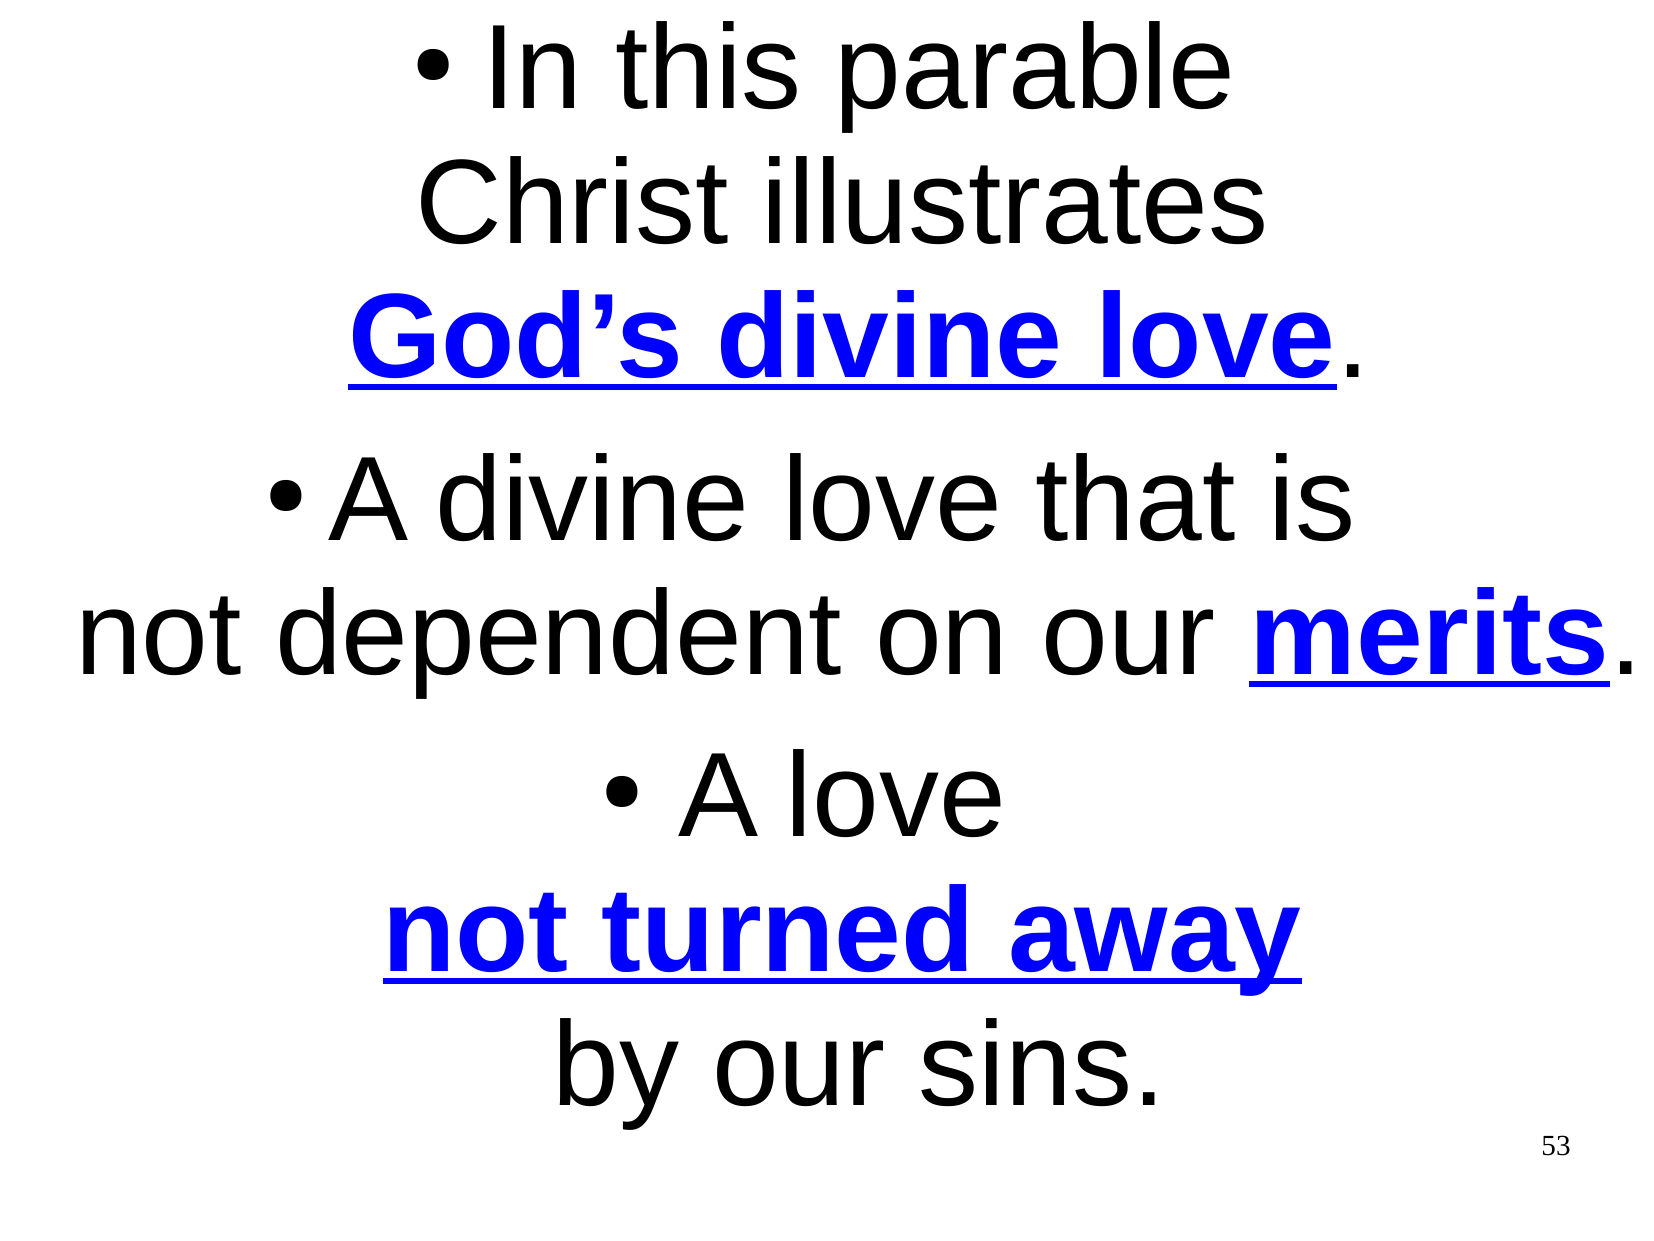

# In this parable Christ illustrates God’s divine love.
A divine love that is
not dependent on our merits.
A love
not turned away
by our sins.
53